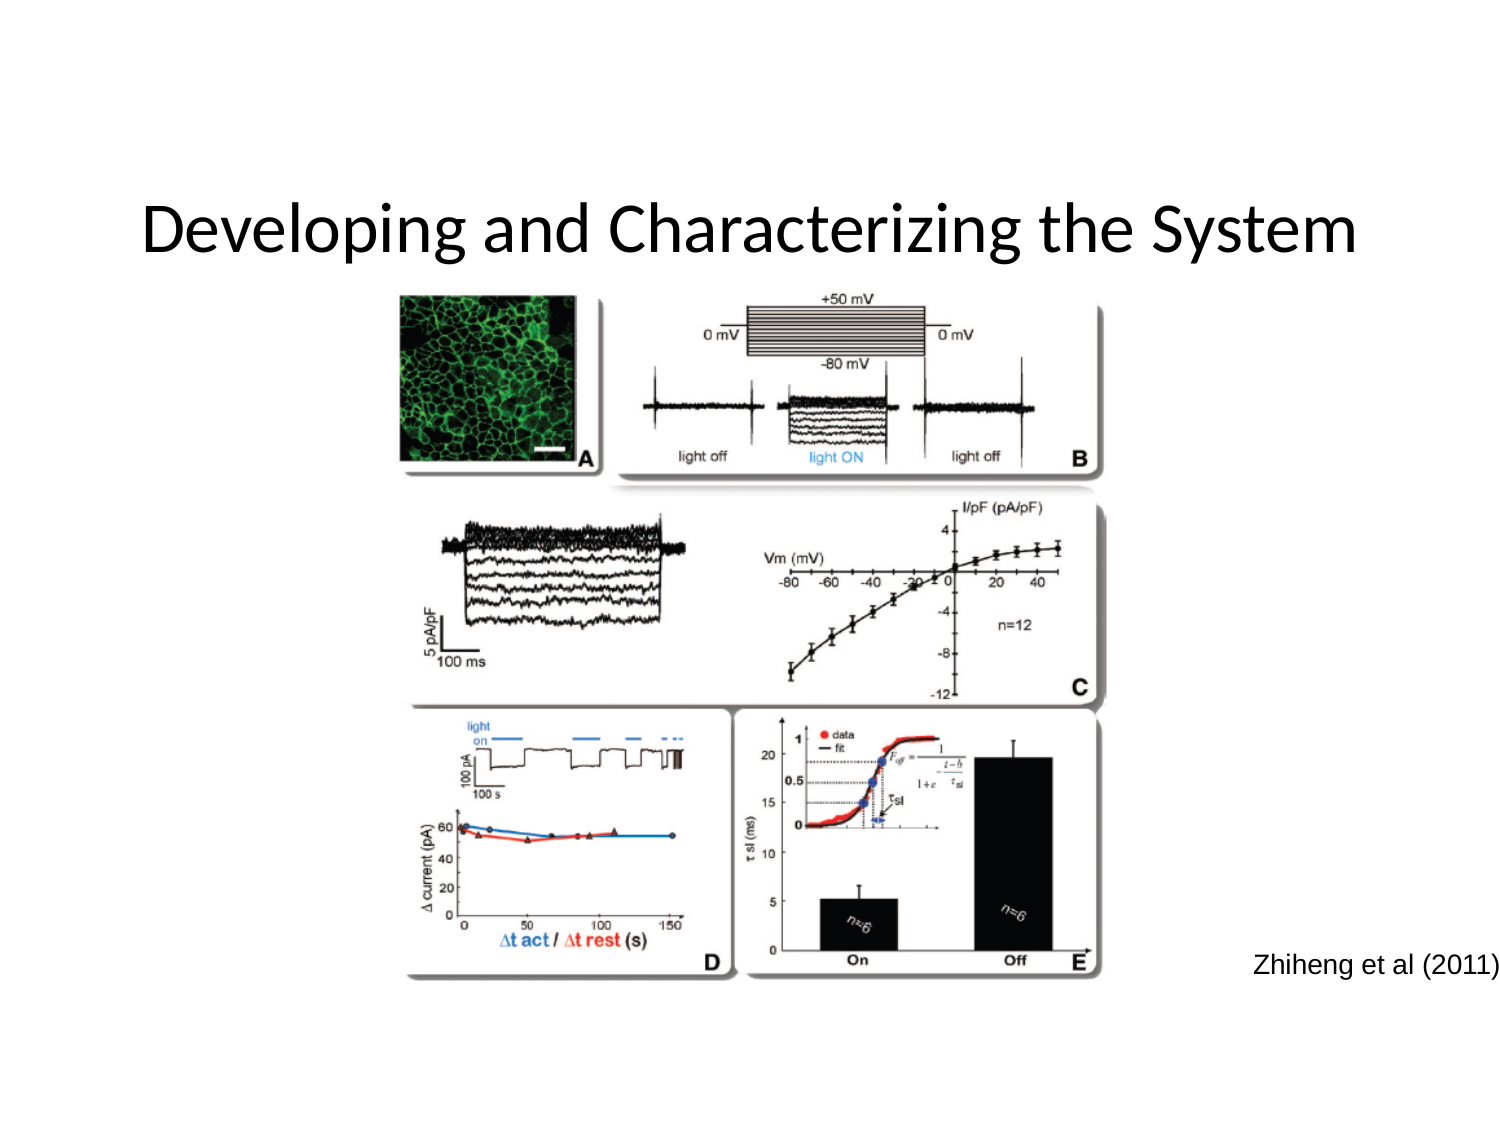

# Developing and Characterizing the System
Zhiheng et al (2011)